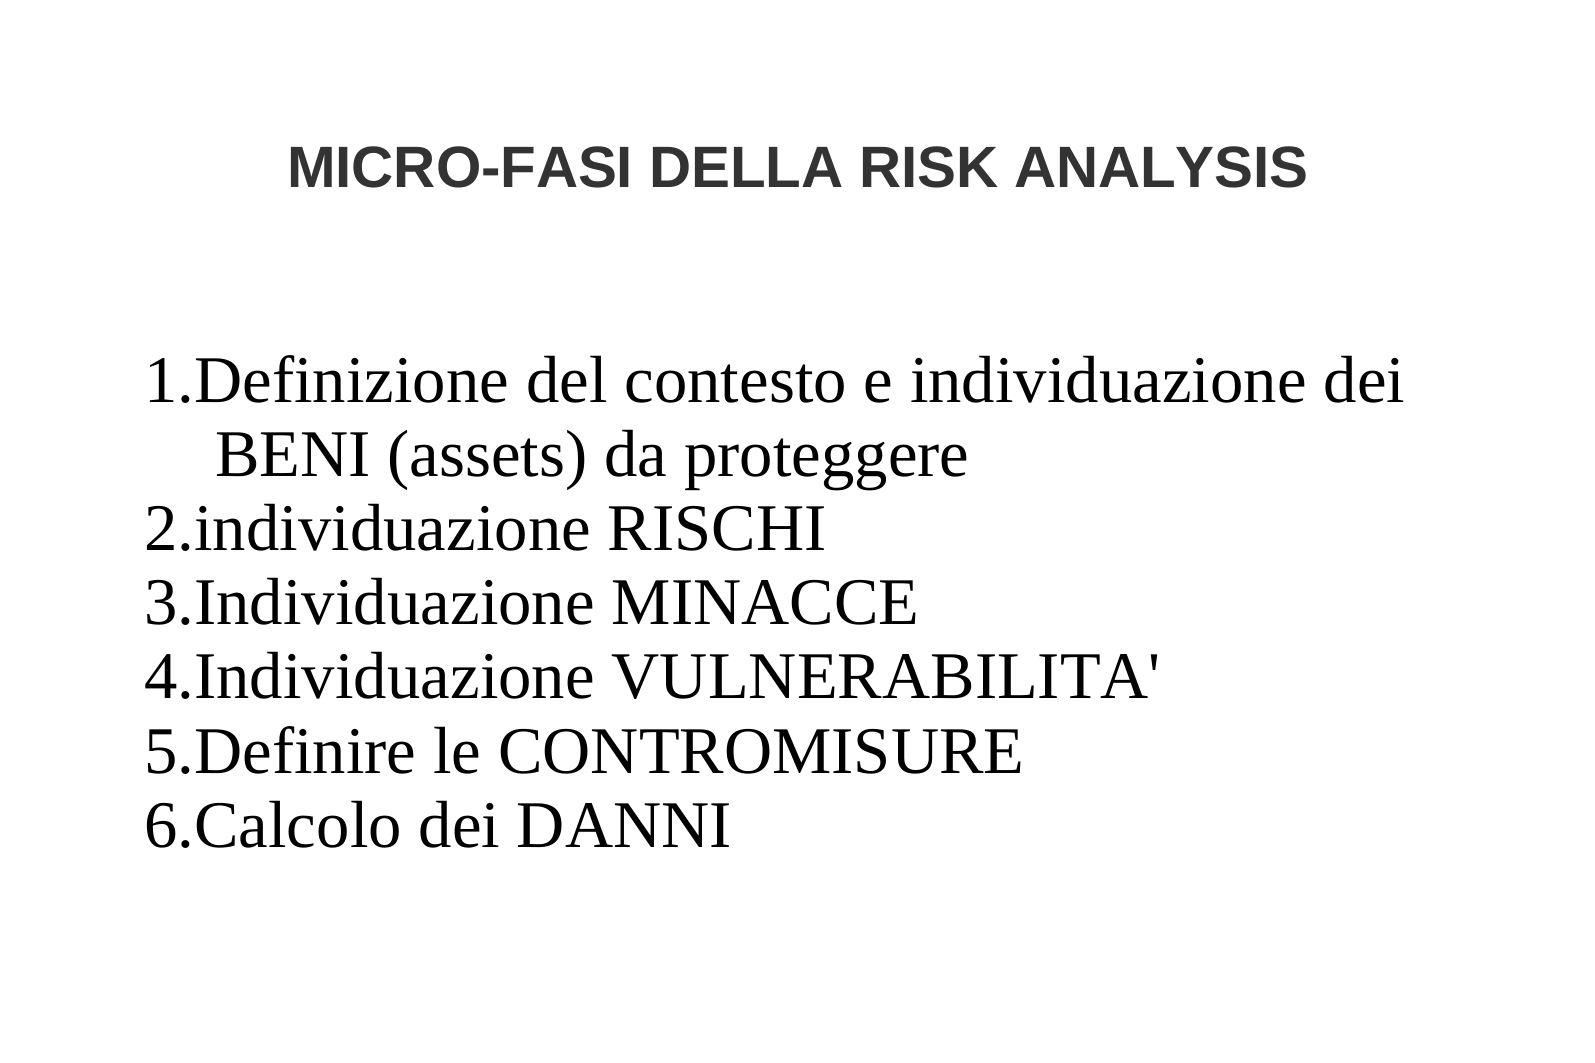

# MICRO-FASI DELLA RISK ANALYSIS
Definizione del contesto e individuazione dei BENI (assets) da proteggere
individuazione RISCHI
Individuazione MINACCE
Individuazione VULNERABILITA'
Definire le CONTROMISURE
Calcolo dei DANNI